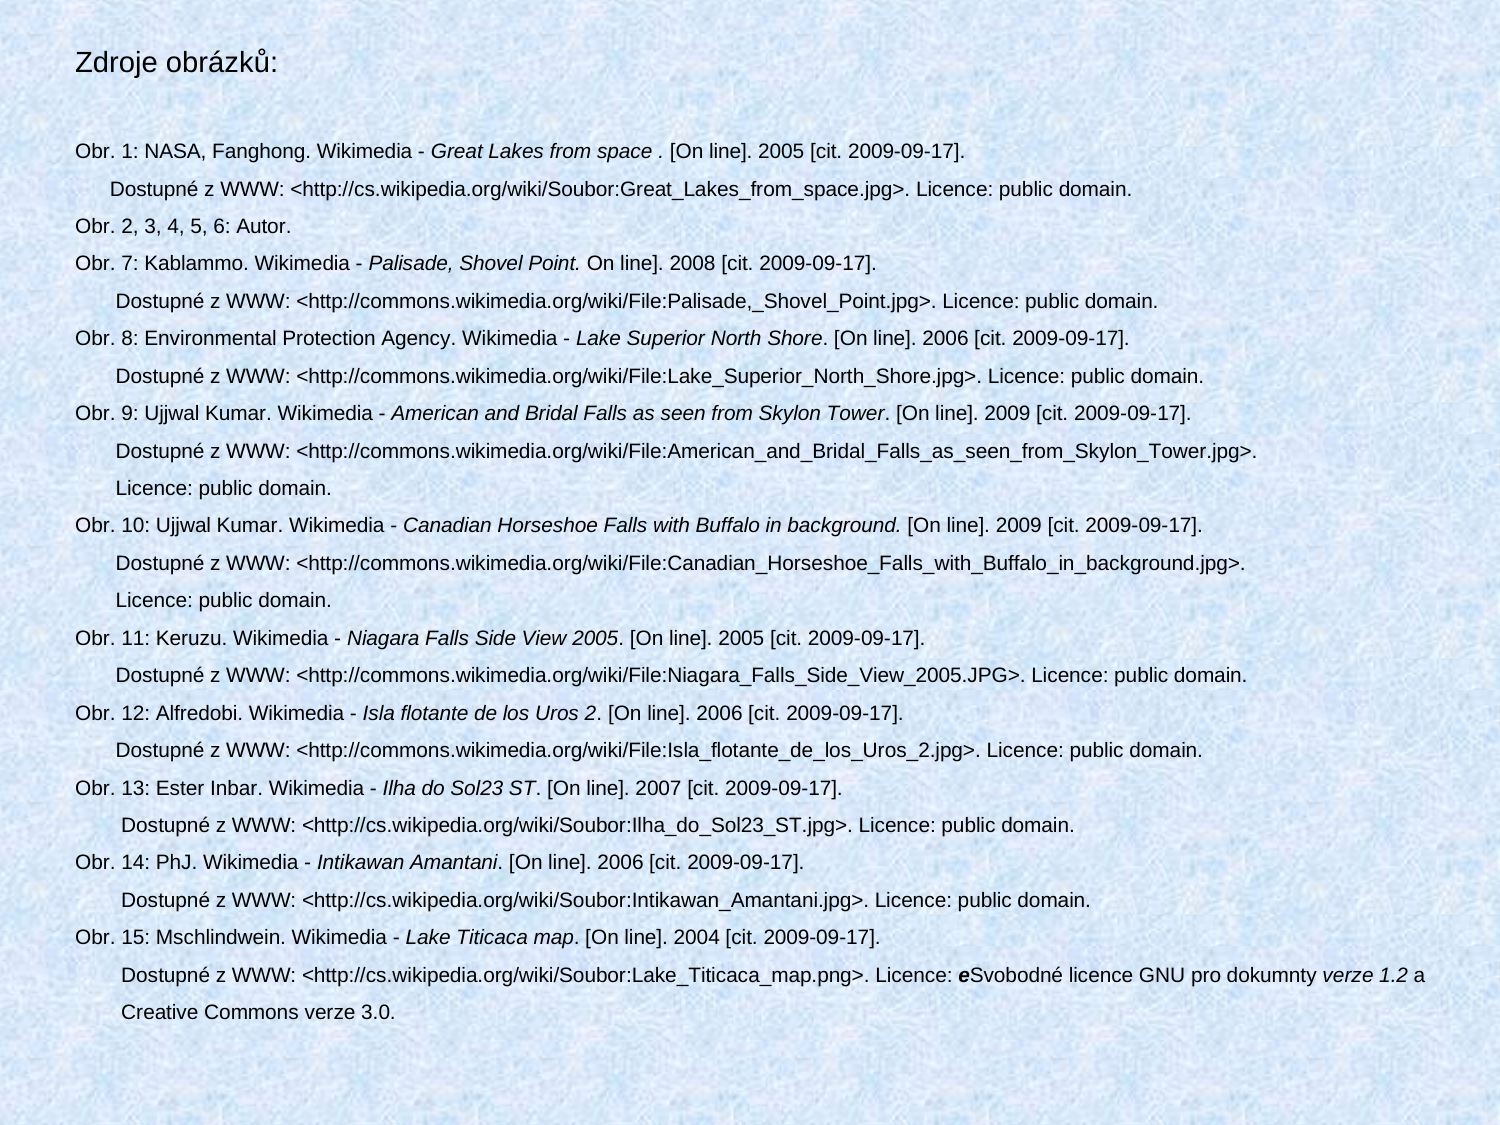

Zdroje obrázků:
Obr. 1: NASA, Fanghong. Wikimedia - Great Lakes from space . [On line]. 2005 [cit. 2009-09-17].
 Dostupné z WWW: <http://cs.wikipedia.org/wiki/Soubor:Great_Lakes_from_space.jpg>. Licence: public domain.
Obr. 2, 3, 4, 5, 6: Autor.
Obr. 7: Kablammo. Wikimedia - Palisade, Shovel Point. On line]. 2008 [cit. 2009-09-17].
 Dostupné z WWW: <http://commons.wikimedia.org/wiki/File:Palisade,_Shovel_Point.jpg>. Licence: public domain.
Obr. 8: Environmental Protection Agency. Wikimedia - Lake Superior North Shore. [On line]. 2006 [cit. 2009-09-17].
 Dostupné z WWW: <http://commons.wikimedia.org/wiki/File:Lake_Superior_North_Shore.jpg>. Licence: public domain.
Obr. 9: Ujjwal Kumar. Wikimedia - American and Bridal Falls as seen from Skylon Tower. [On line]. 2009 [cit. 2009-09-17].
 Dostupné z WWW: <http://commons.wikimedia.org/wiki/File:American_and_Bridal_Falls_as_seen_from_Skylon_Tower.jpg>.
 Licence: public domain.
Obr. 10: Ujjwal Kumar. Wikimedia - Canadian Horseshoe Falls with Buffalo in background. [On line]. 2009 [cit. 2009-09-17].
 Dostupné z WWW: <http://commons.wikimedia.org/wiki/File:Canadian_Horseshoe_Falls_with_Buffalo_in_background.jpg>.
 Licence: public domain.
Obr. 11: Keruzu. Wikimedia - Niagara Falls Side View 2005. [On line]. 2005 [cit. 2009-09-17].
 Dostupné z WWW: <http://commons.wikimedia.org/wiki/File:Niagara_Falls_Side_View_2005.JPG>. Licence: public domain.
Obr. 12: Alfredobi. Wikimedia - Isla flotante de los Uros 2. [On line]. 2006 [cit. 2009-09-17].
 Dostupné z WWW: <http://commons.wikimedia.org/wiki/File:Isla_flotante_de_los_Uros_2.jpg>. Licence: public domain.
Obr. 13: Ester Inbar. Wikimedia - Ilha do Sol23 ST. [On line]. 2007 [cit. 2009-09-17].
 Dostupné z WWW: <http://cs.wikipedia.org/wiki/Soubor:Ilha_do_Sol23_ST.jpg>. Licence: public domain.
Obr. 14: PhJ. Wikimedia - Intikawan Amantani. [On line]. 2006 [cit. 2009-09-17].
 Dostupné z WWW: <http://cs.wikipedia.org/wiki/Soubor:Intikawan_Amantani.jpg>. Licence: public domain.
Obr. 15: Mschlindwein. Wikimedia - Lake Titicaca map. [On line]. 2004 [cit. 2009-09-17].
 Dostupné z WWW: <http://cs.wikipedia.org/wiki/Soubor:Lake_Titicaca_map.png>. Licence: eSvobodné licence GNU pro dokumnty verze 1.2 a
 Creative Commons verze 3.0.